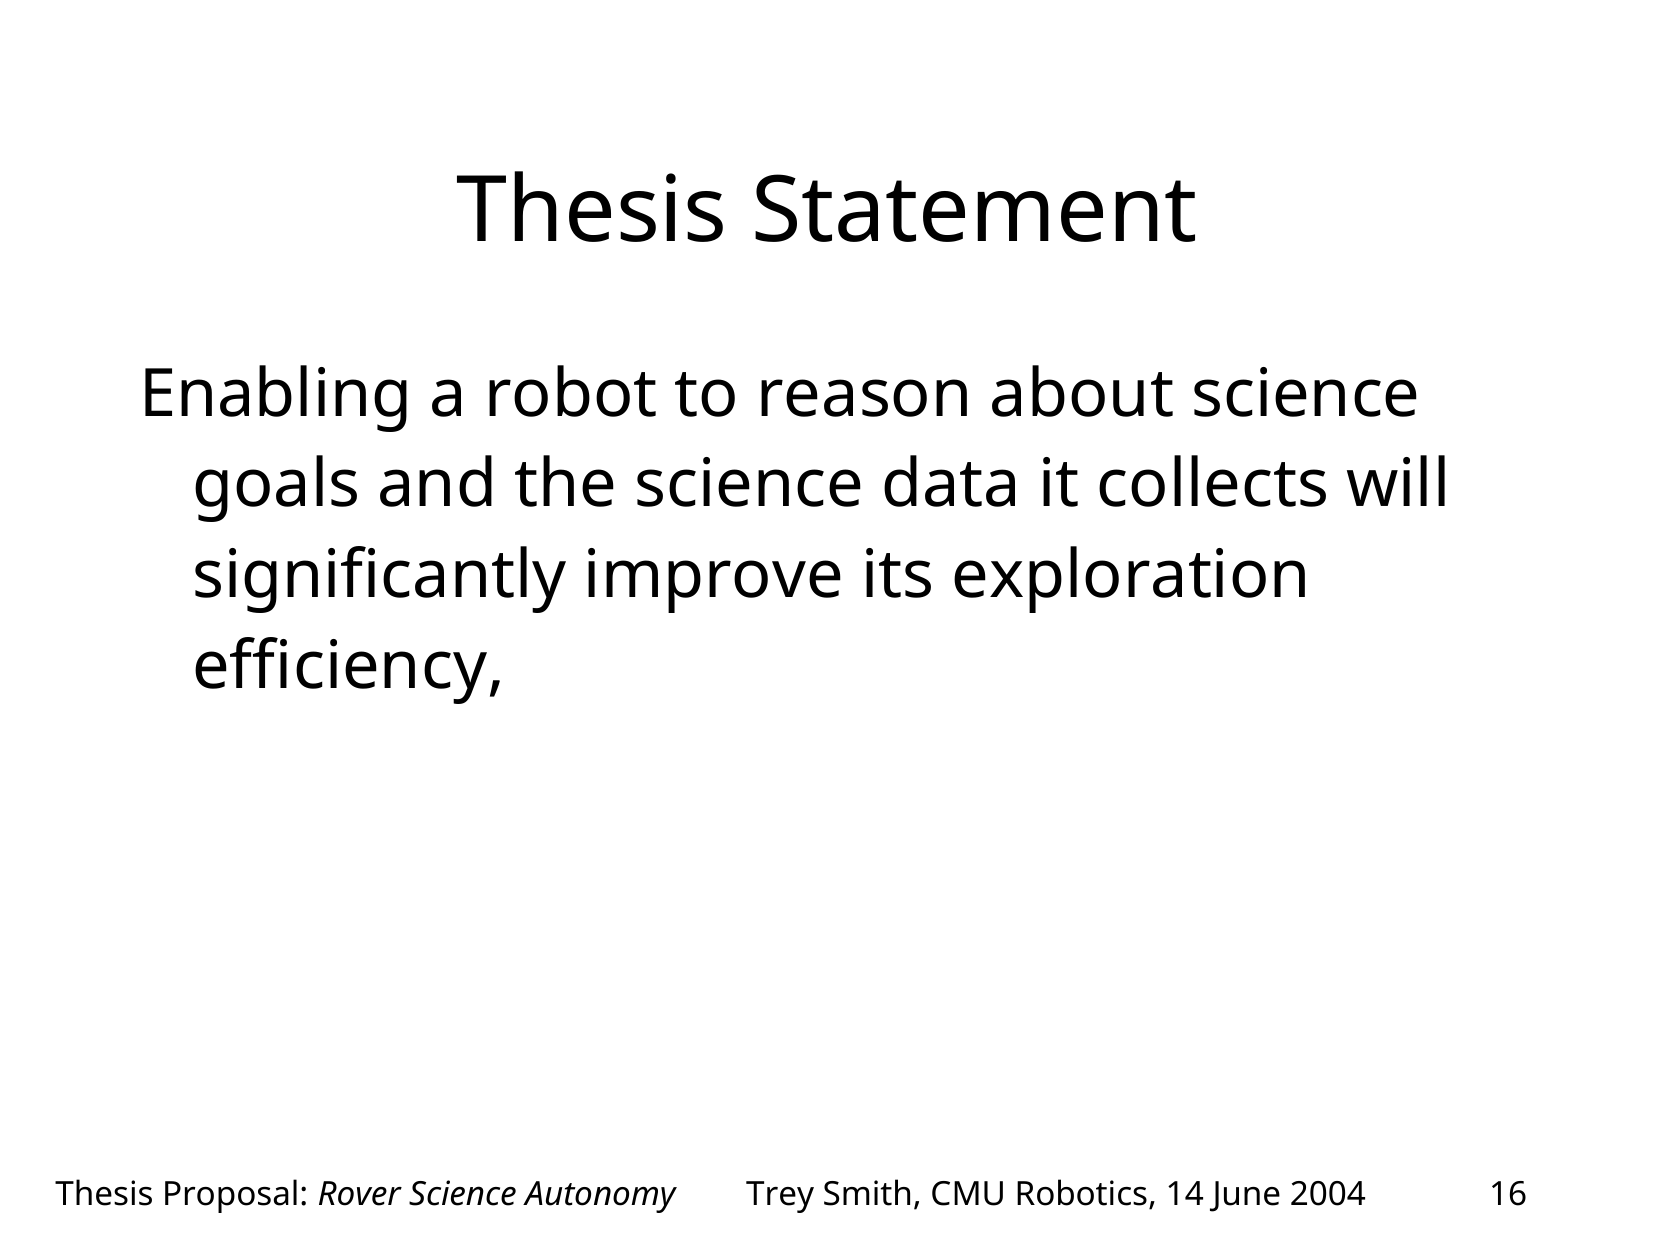

# Thesis Statement
Enabling a robot to reason about science goals and the science data it collects will significantly improve its exploration efficiency,